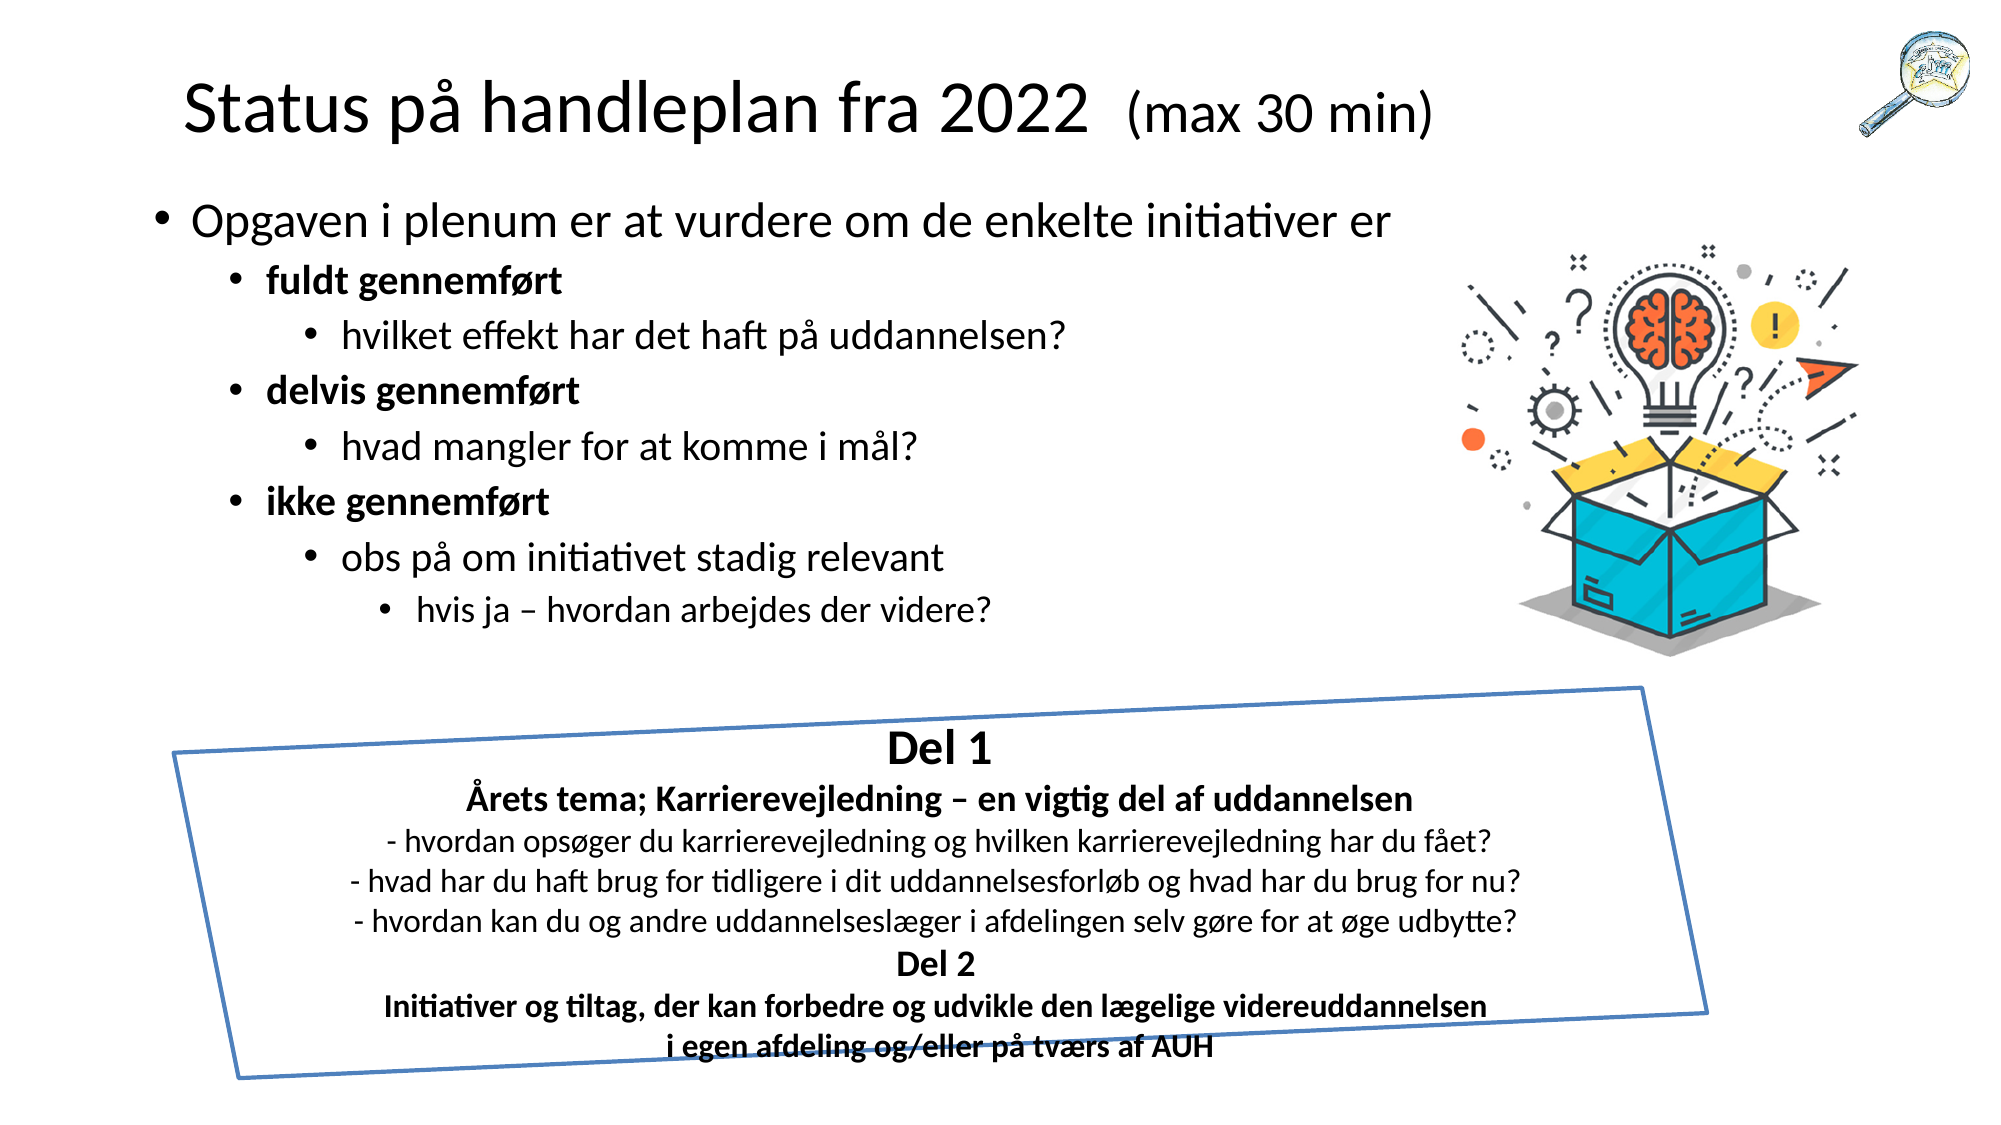

# Status på handleplan fra 2022 (max 30 min)
Opgaven i plenum er at vurdere om de enkelte initiativer er
fuldt gennemført
hvilket effekt har det haft på uddannelsen?
delvis gennemført
hvad mangler for at komme i mål?
ikke gennemført
obs på om initiativet stadig relevant
hvis ja – hvordan arbejdes der videre?
Del 1
Årets tema; Karrierevejledning – en vigtig del af uddannelsen
- hvordan opsøger du karrierevejledning og hvilken karrierevejledning har du fået?
- hvad har du haft brug for tidligere i dit uddannelsesforløb og hvad har du brug for nu?
- hvordan kan du og andre uddannelseslæger i afdelingen selv gøre for at øge udbytte?
Del 2
Initiativer og tiltag, der kan forbedre og udvikle den lægelige videreuddannelsen
i egen afdeling og/eller på tværs af AUH